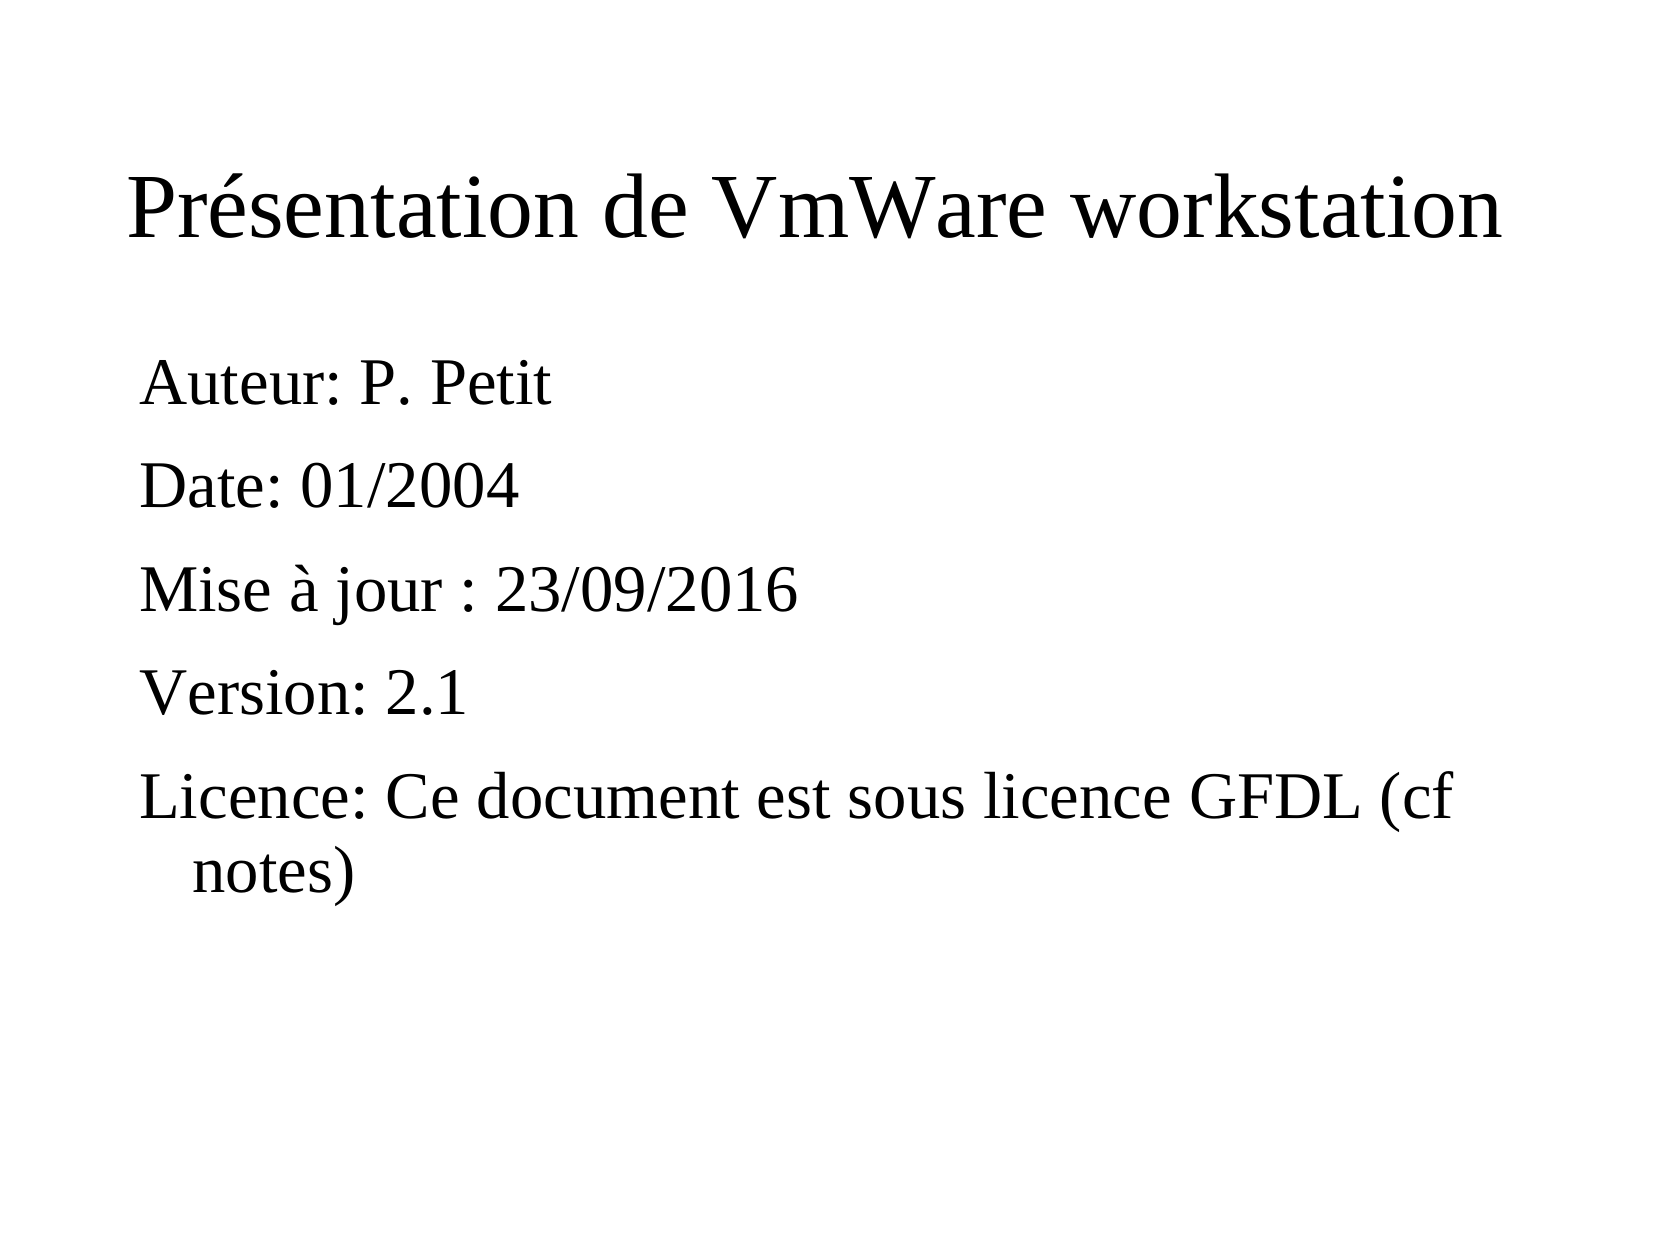

# Présentation de VmWare workstation
Auteur: P. Petit
Date: 01/2004
Mise à jour : 23/09/2016
Version: 2.1
Licence: Ce document est sous licence GFDL (cf notes)